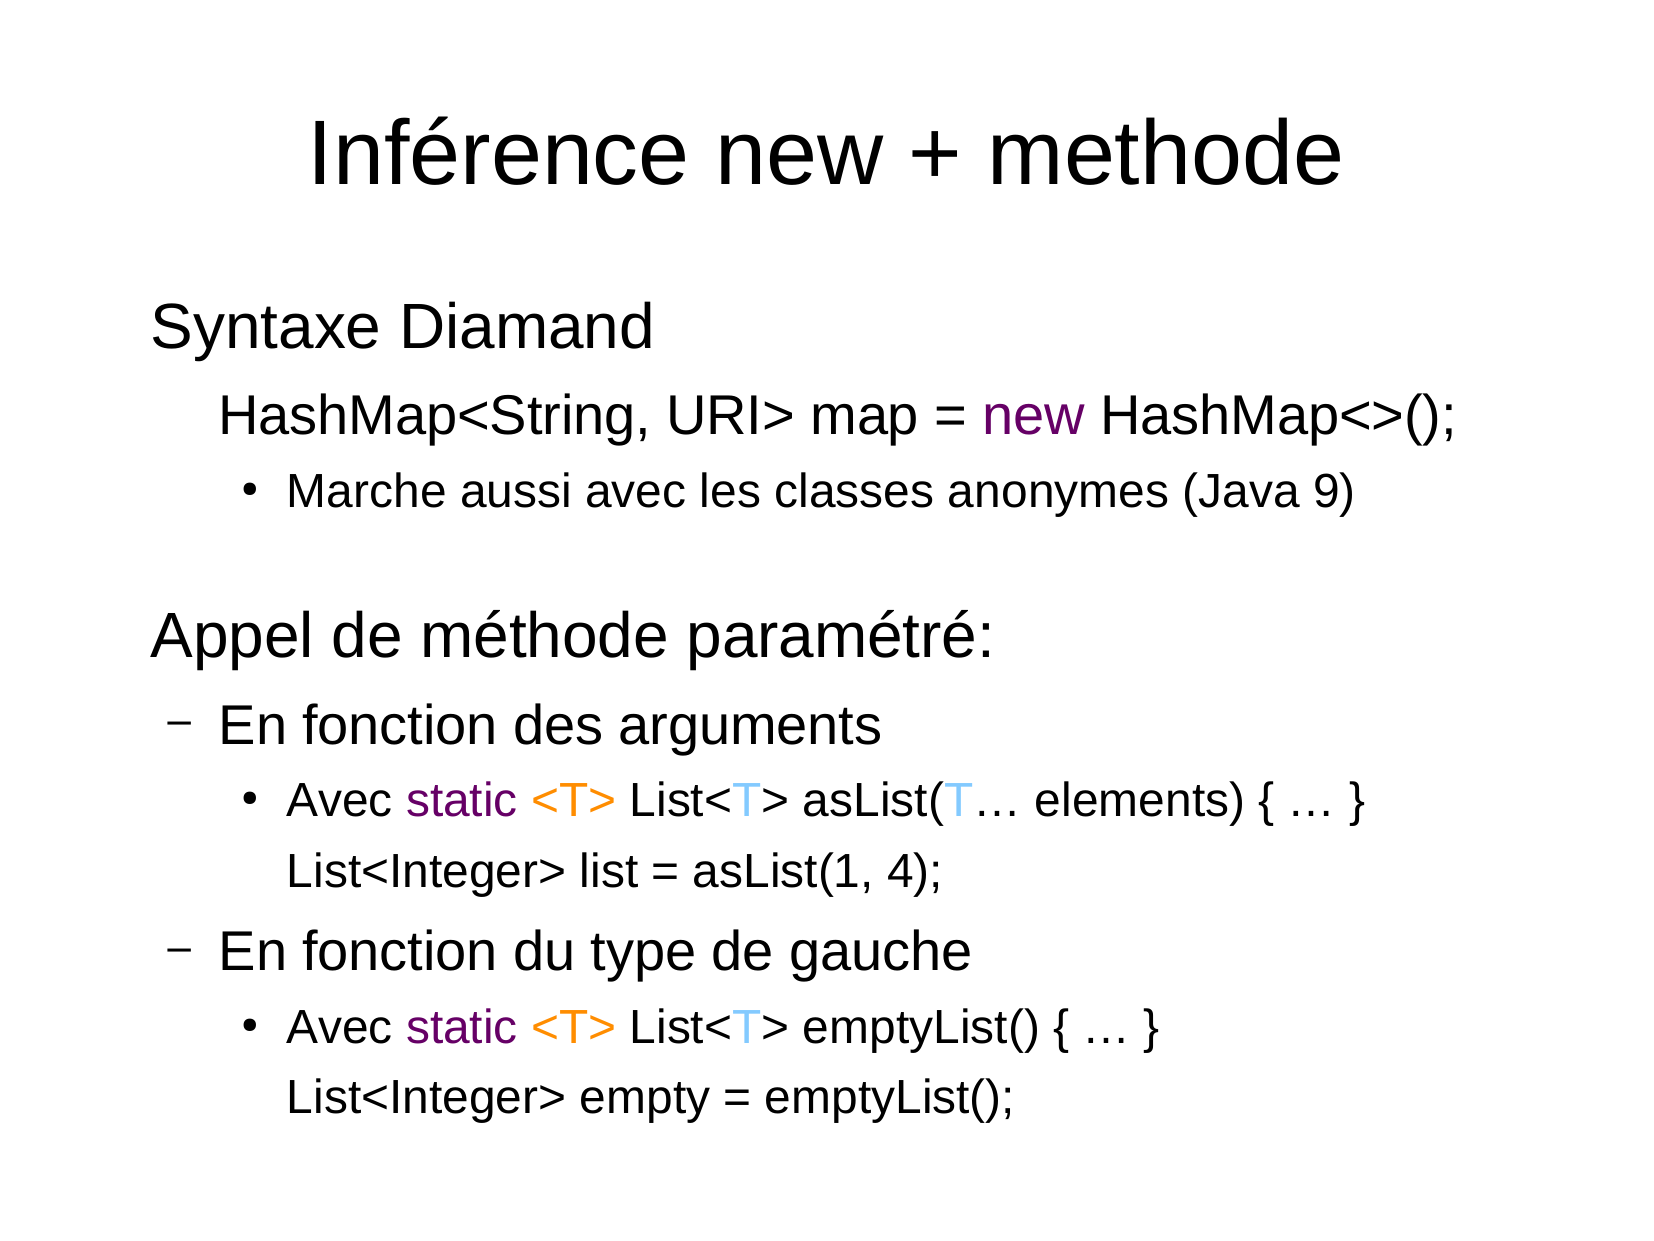

# Inférence new + methode
Syntaxe Diamand
HashMap<String, URI> map = new HashMap<>();
Marche aussi avec les classes anonymes (Java 9)
Appel de méthode paramétré:
En fonction des arguments
Avec static <T> List<T> asList(T… elements) { … }
List<Integer> list = asList(1, 4);
En fonction du type de gauche
Avec static <T> List<T> emptyList() { … }
List<Integer> empty = emptyList();